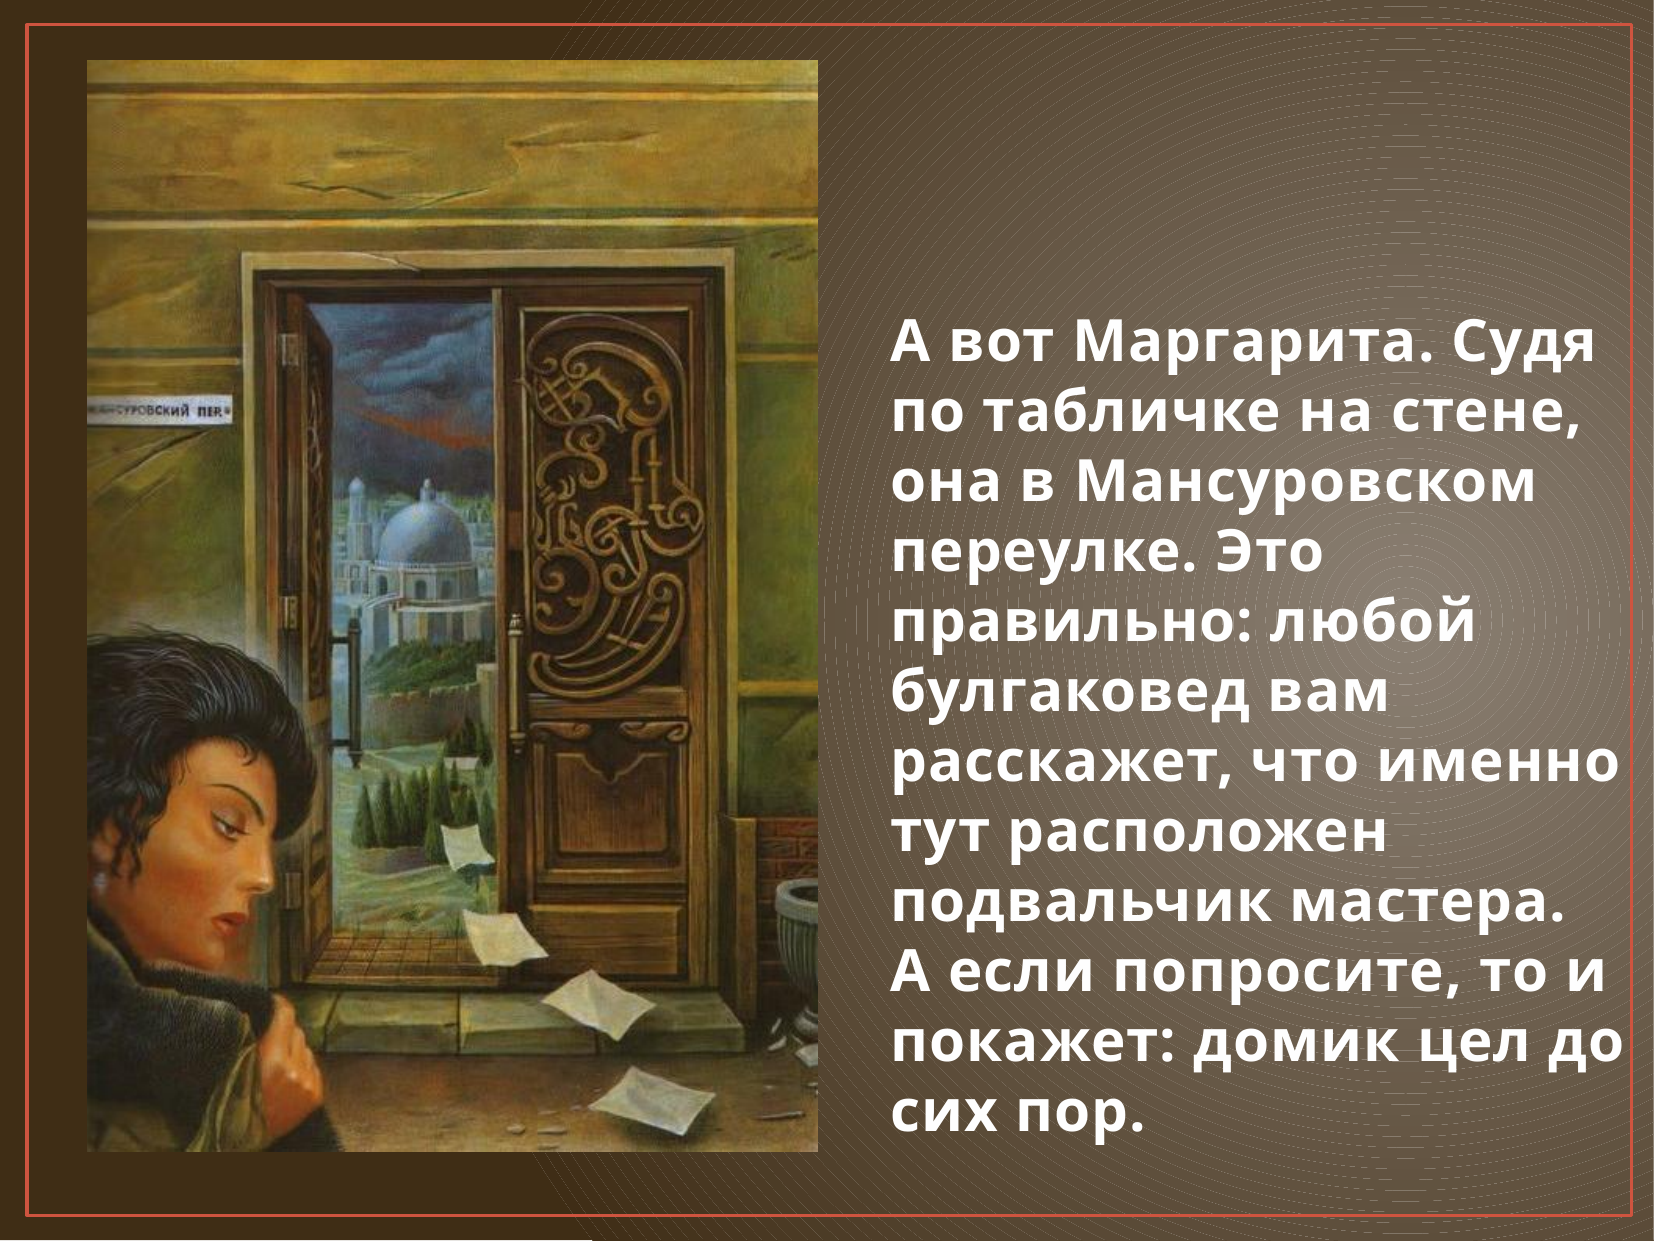

# А вот Маргарита. Судя по табличке на стене, она в Мансуровском переулке. Это правильно: любой булгаковед вам расскажет, что именно тут расположен подвальчик мастера. А если попросите, то и покажет: домик цел до сих пор.